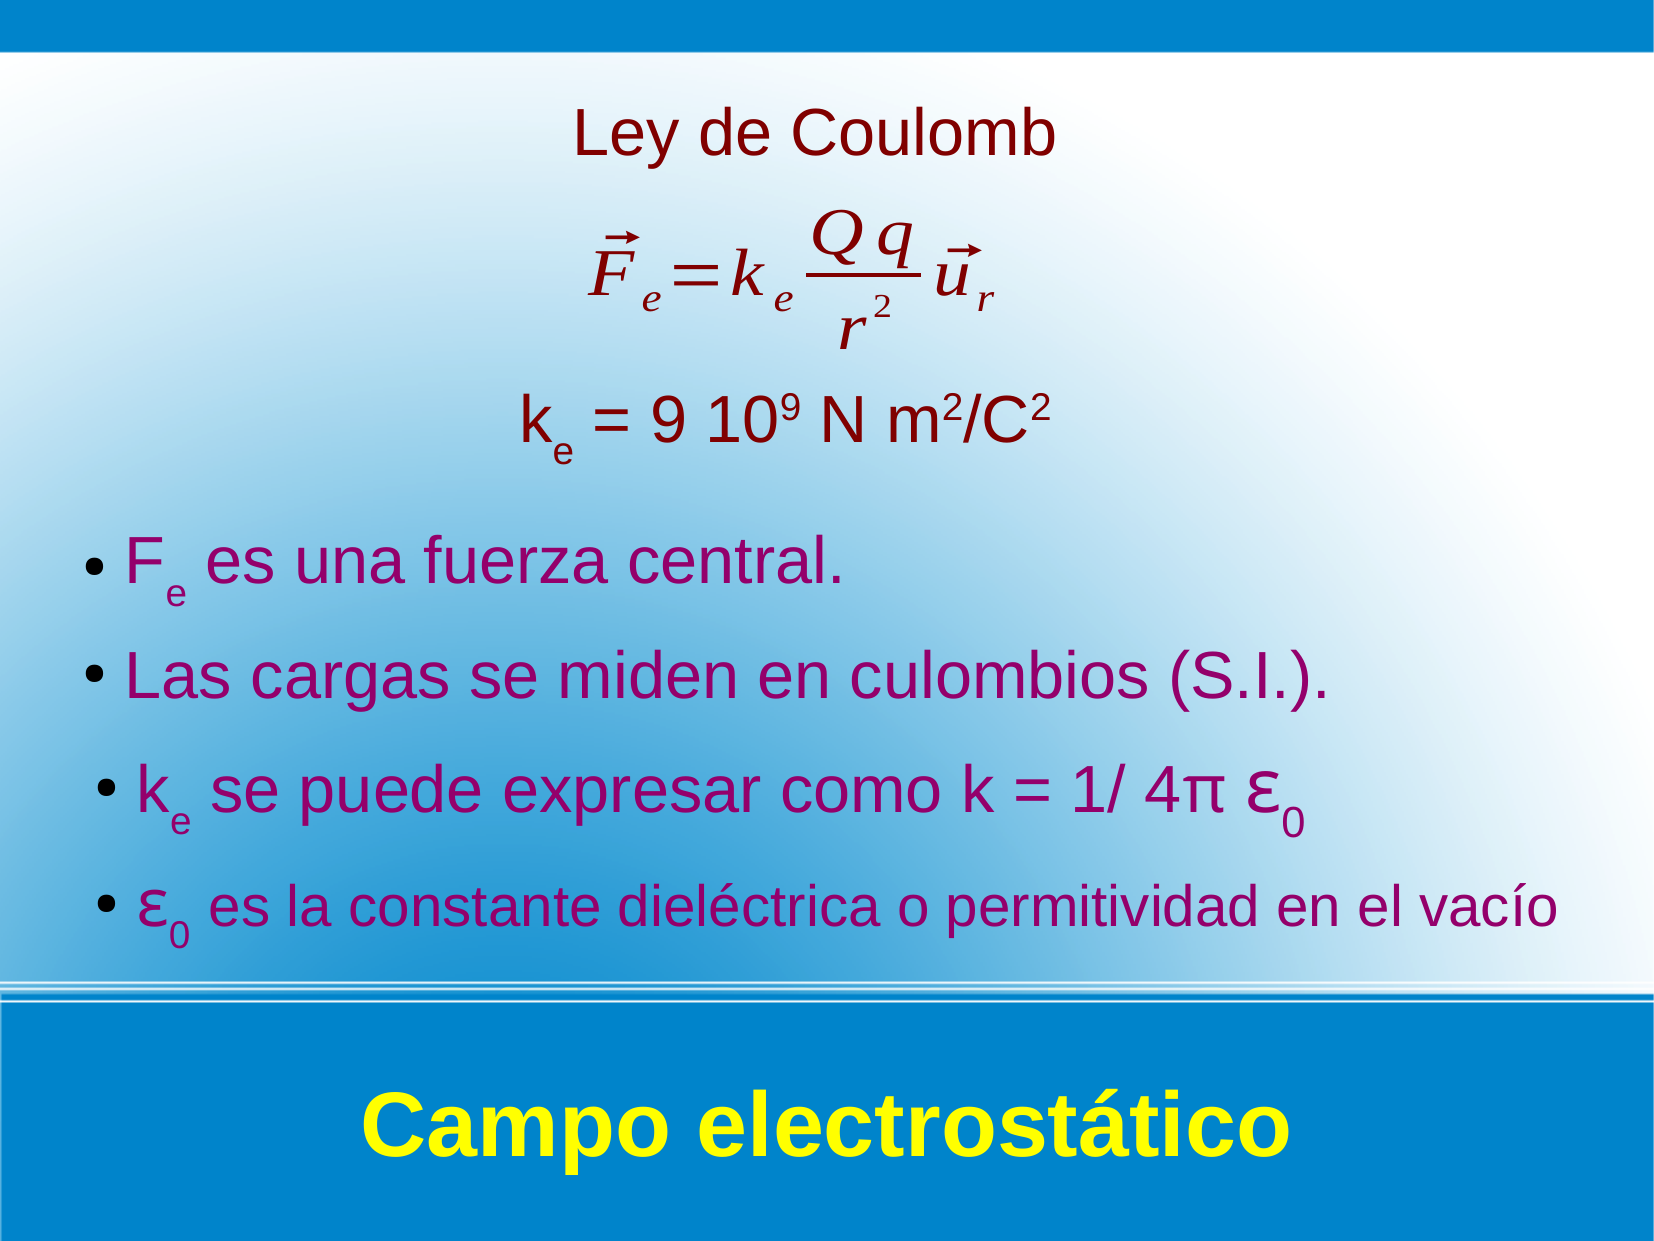

Ley de Coulomb
ke = 9 109 N m2/C2
 Fe es una fuerza central.
 Las cargas se miden en culombios (S.I.).
 ke se puede expresar como k = 1/ 4π ε0
 ε0 es la constante dieléctrica o permitividad en el vacío
# Campo electrostático